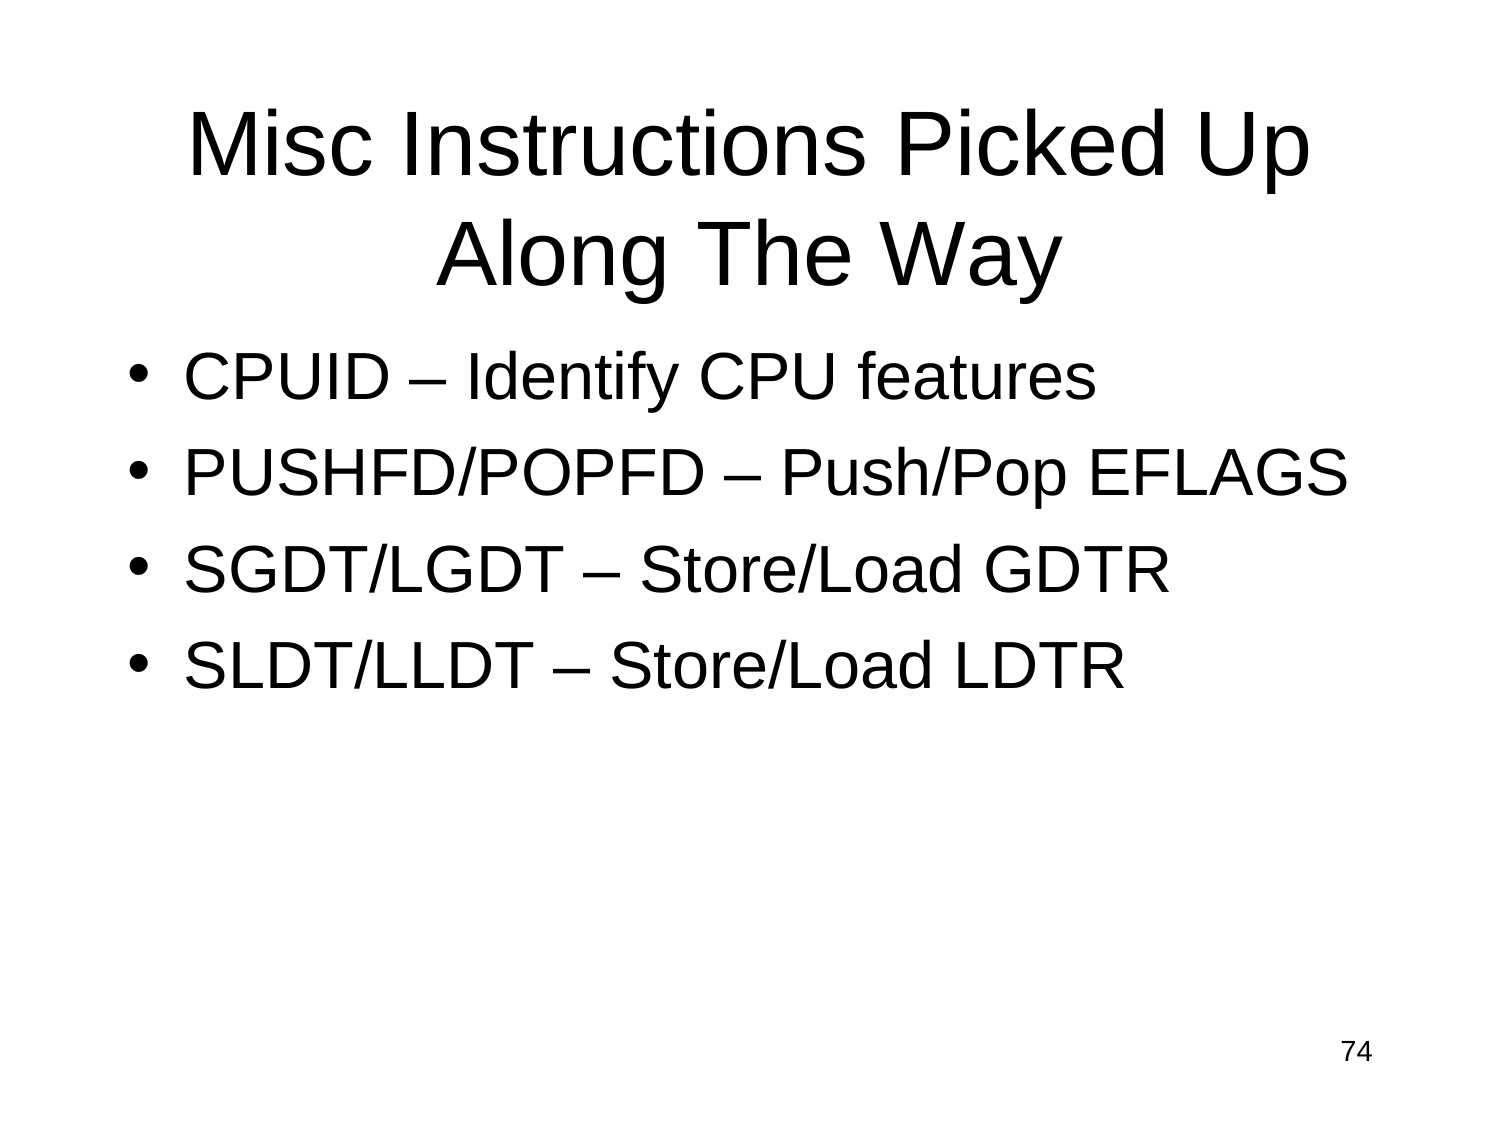

# Misc Instructions Picked Up Along The Way
CPUID – Identify CPU features
PUSHFD/POPFD – Push/Pop EFLAGS
SGDT/LGDT – Store/Load GDTR
SLDT/LLDT – Store/Load LDTR